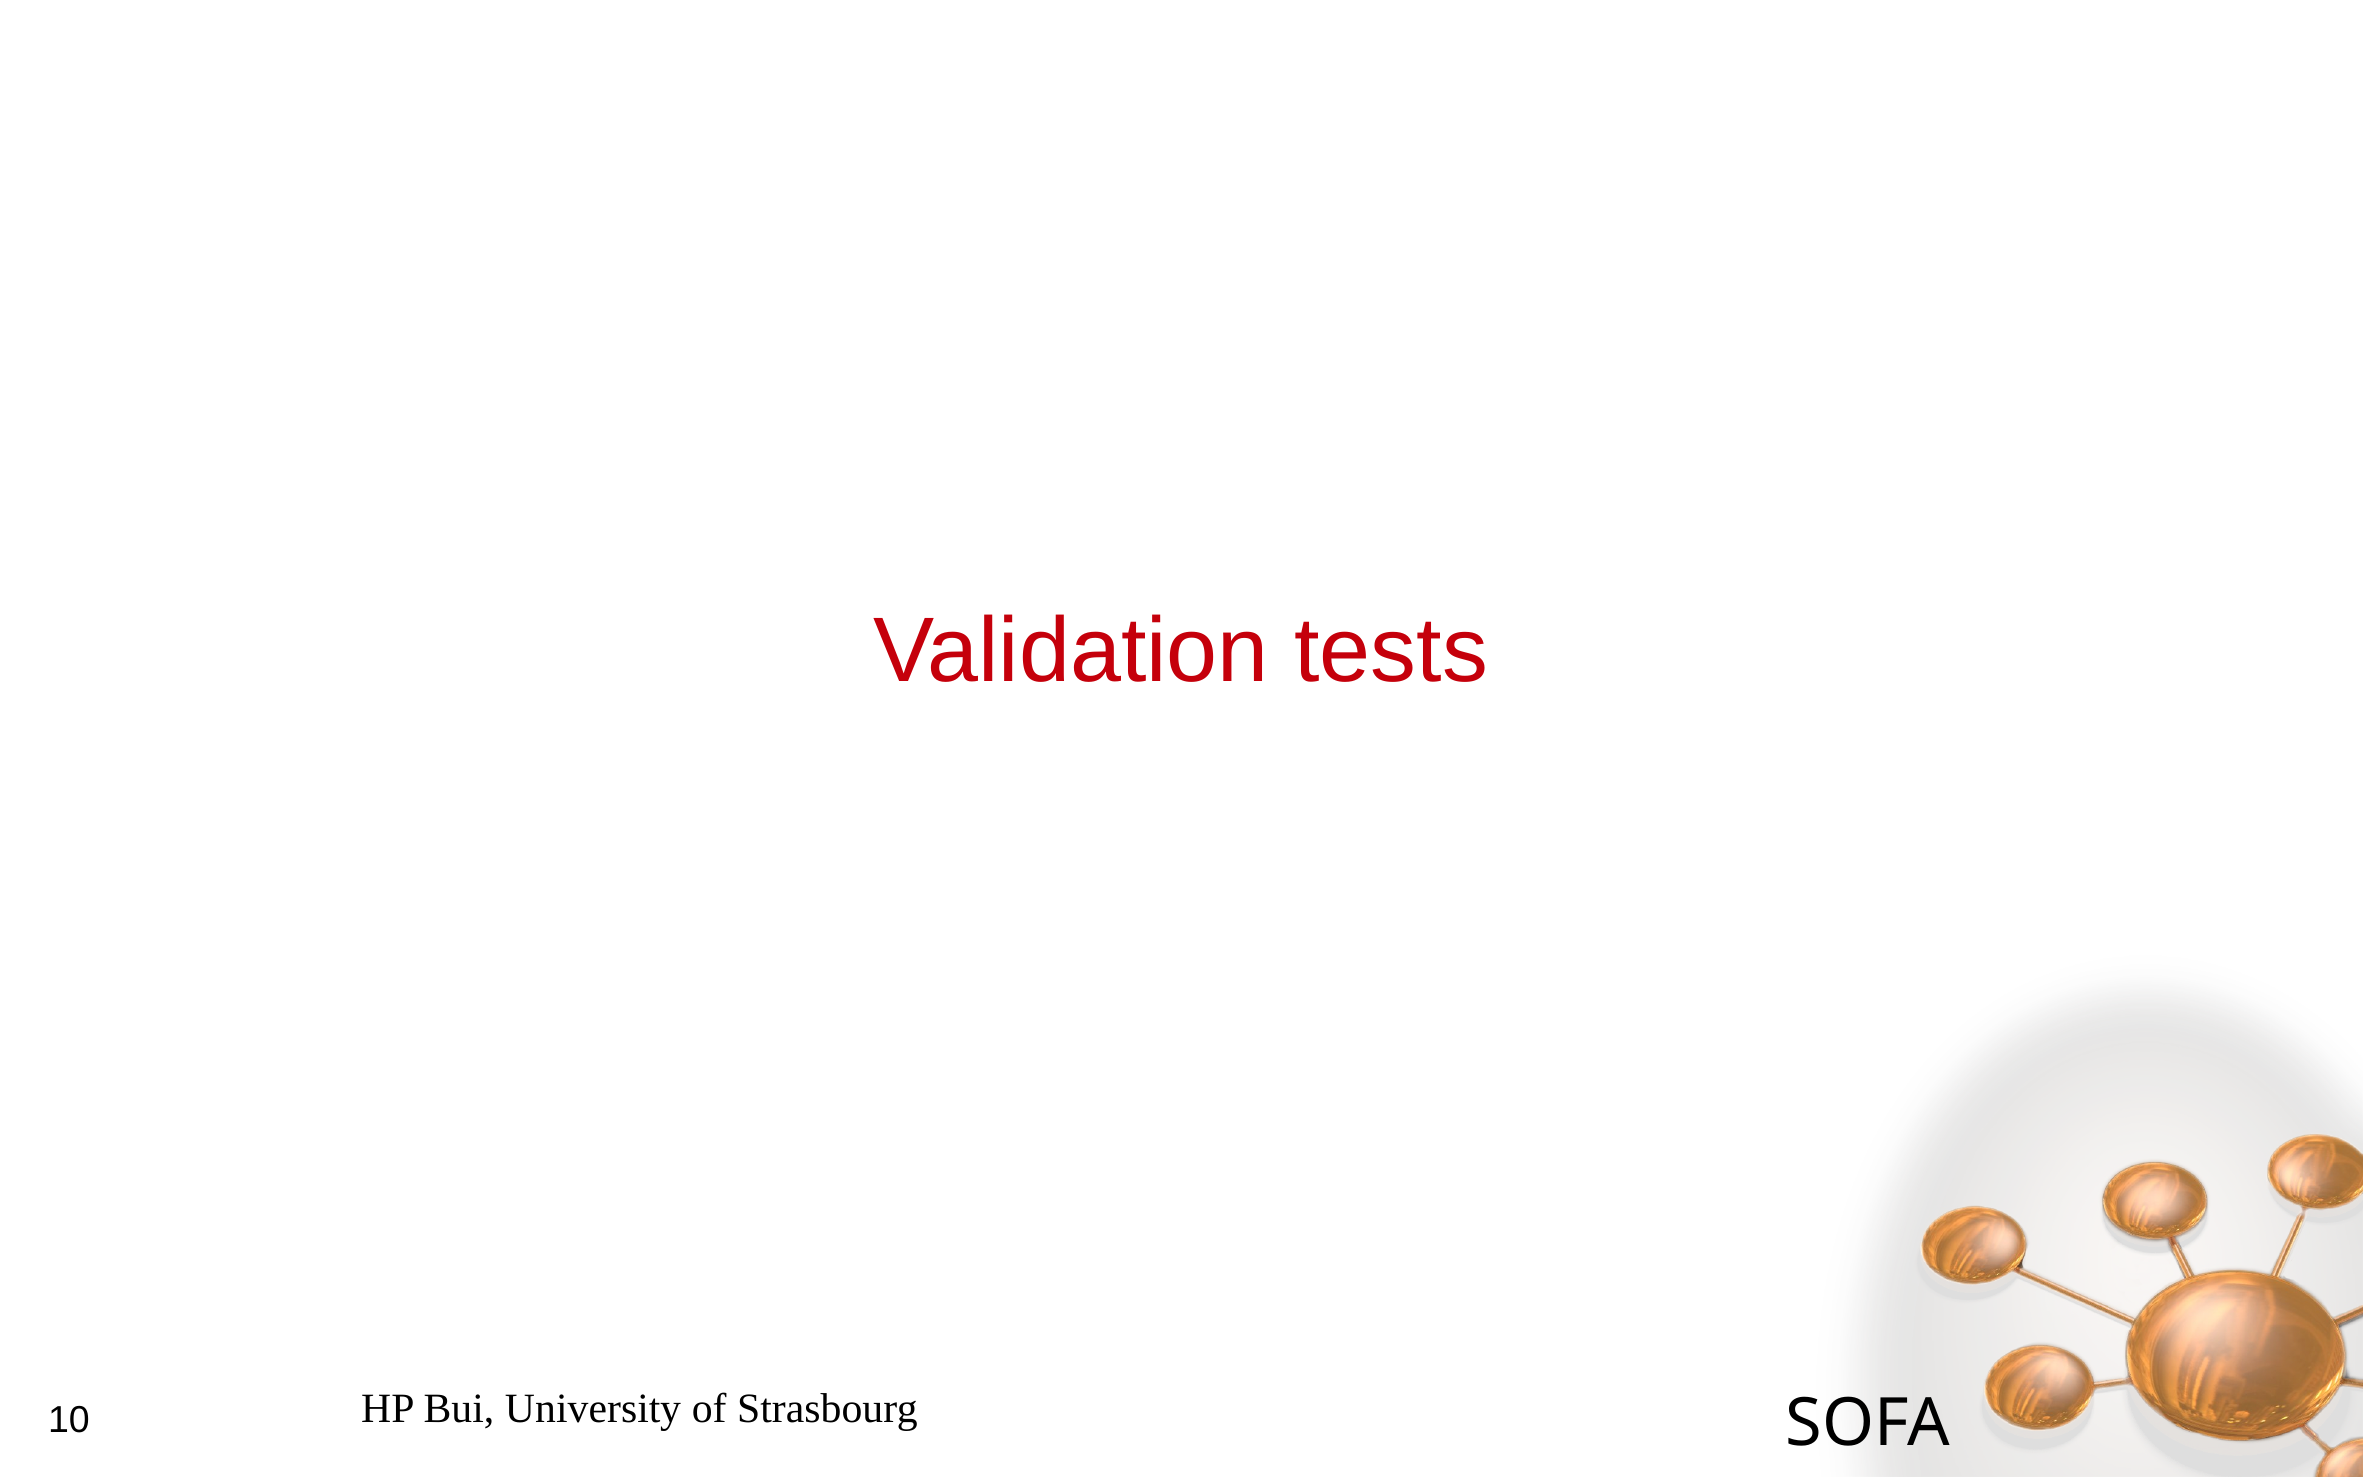

# Validation tests
HP Bui, University of Strasbourg